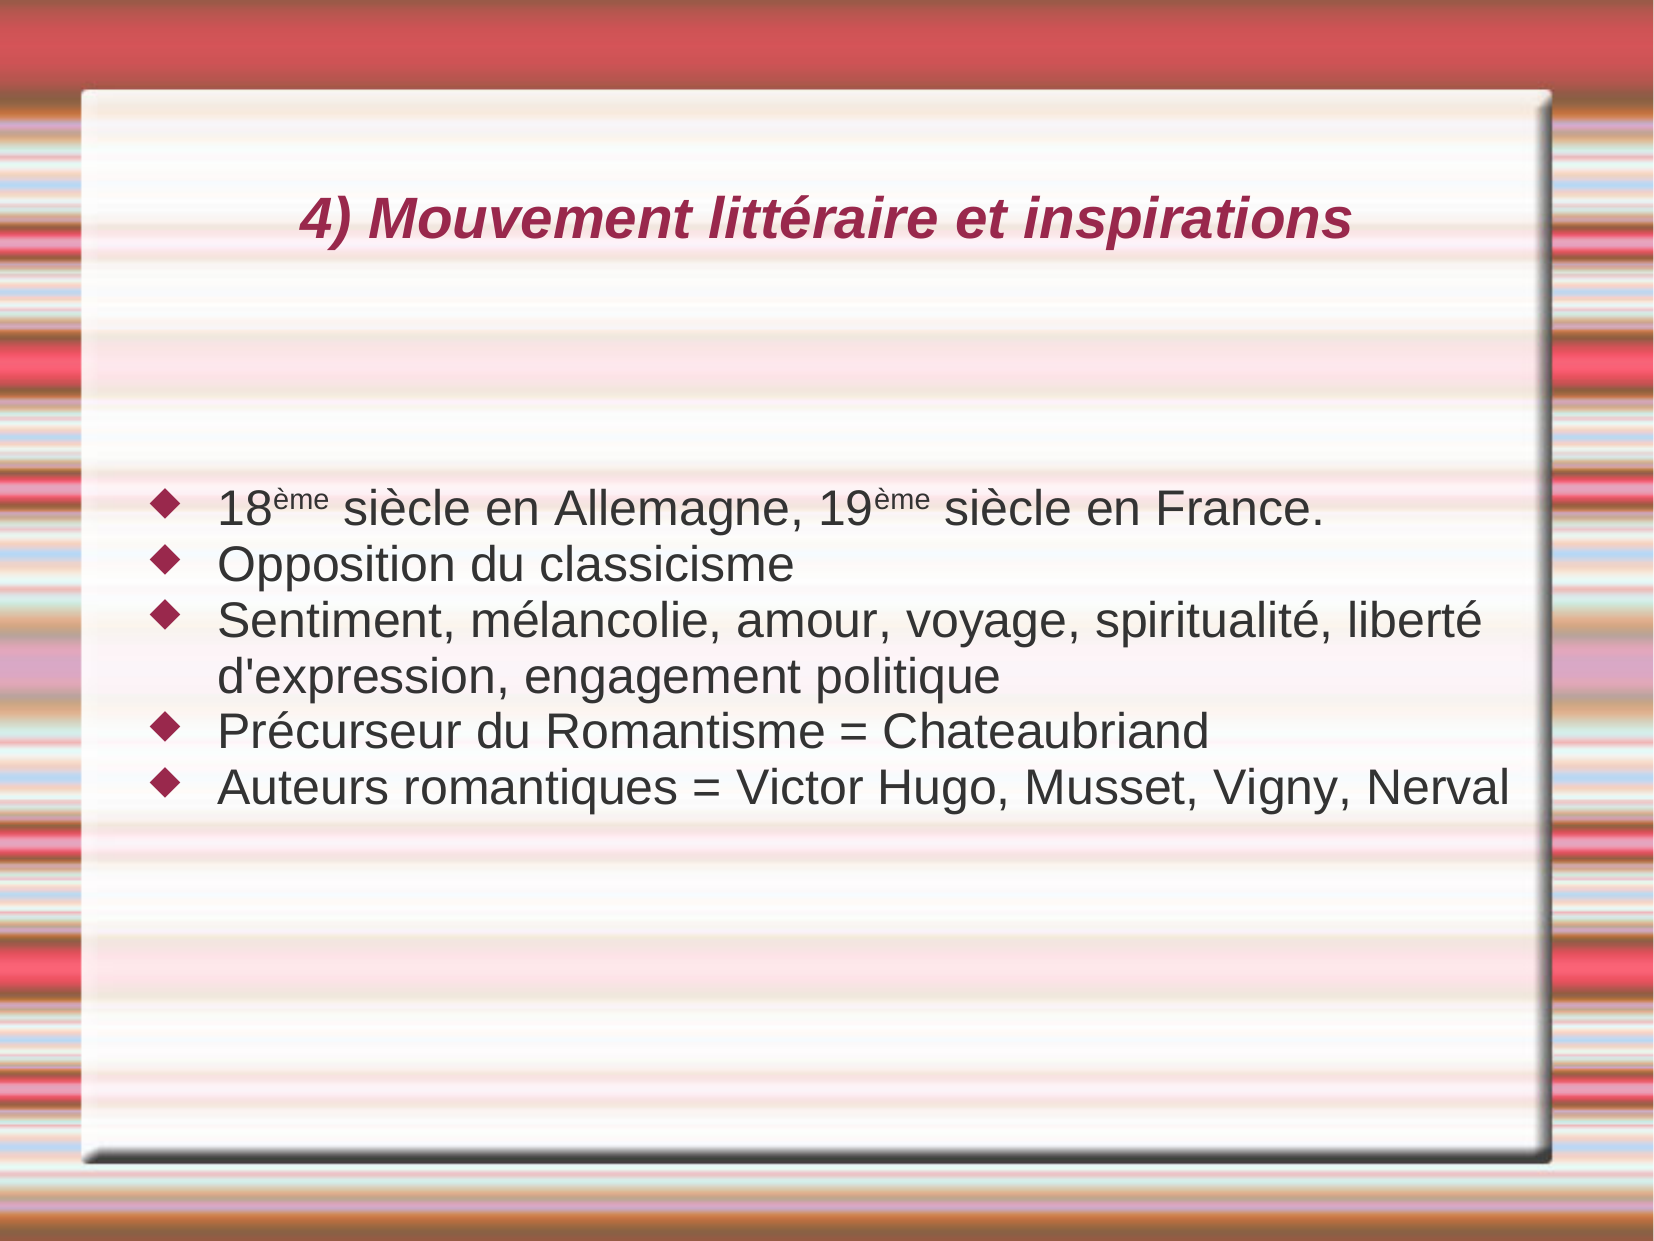

# 4) Mouvement littéraire et inspirations
18ème siècle en Allemagne, 19ème siècle en France.
Opposition du classicisme
Sentiment, mélancolie, amour, voyage, spiritualité, liberté d'expression, engagement politique
Précurseur du Romantisme = Chateaubriand
Auteurs romantiques = Victor Hugo, Musset, Vigny, Nerval